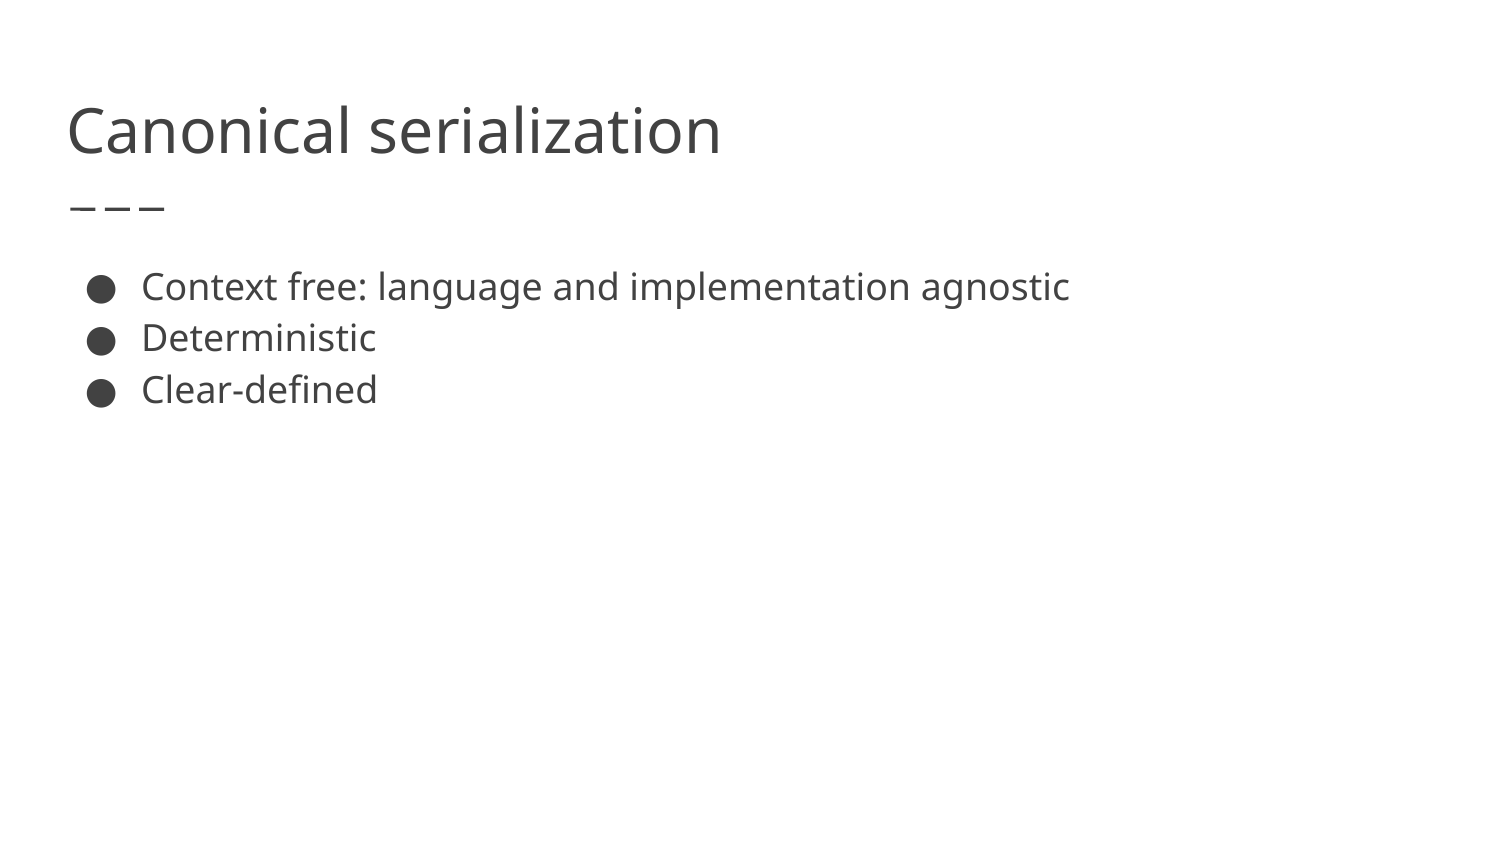

# Canonical serialization
Context free: language and implementation agnostic
Deterministic
Clear-defined